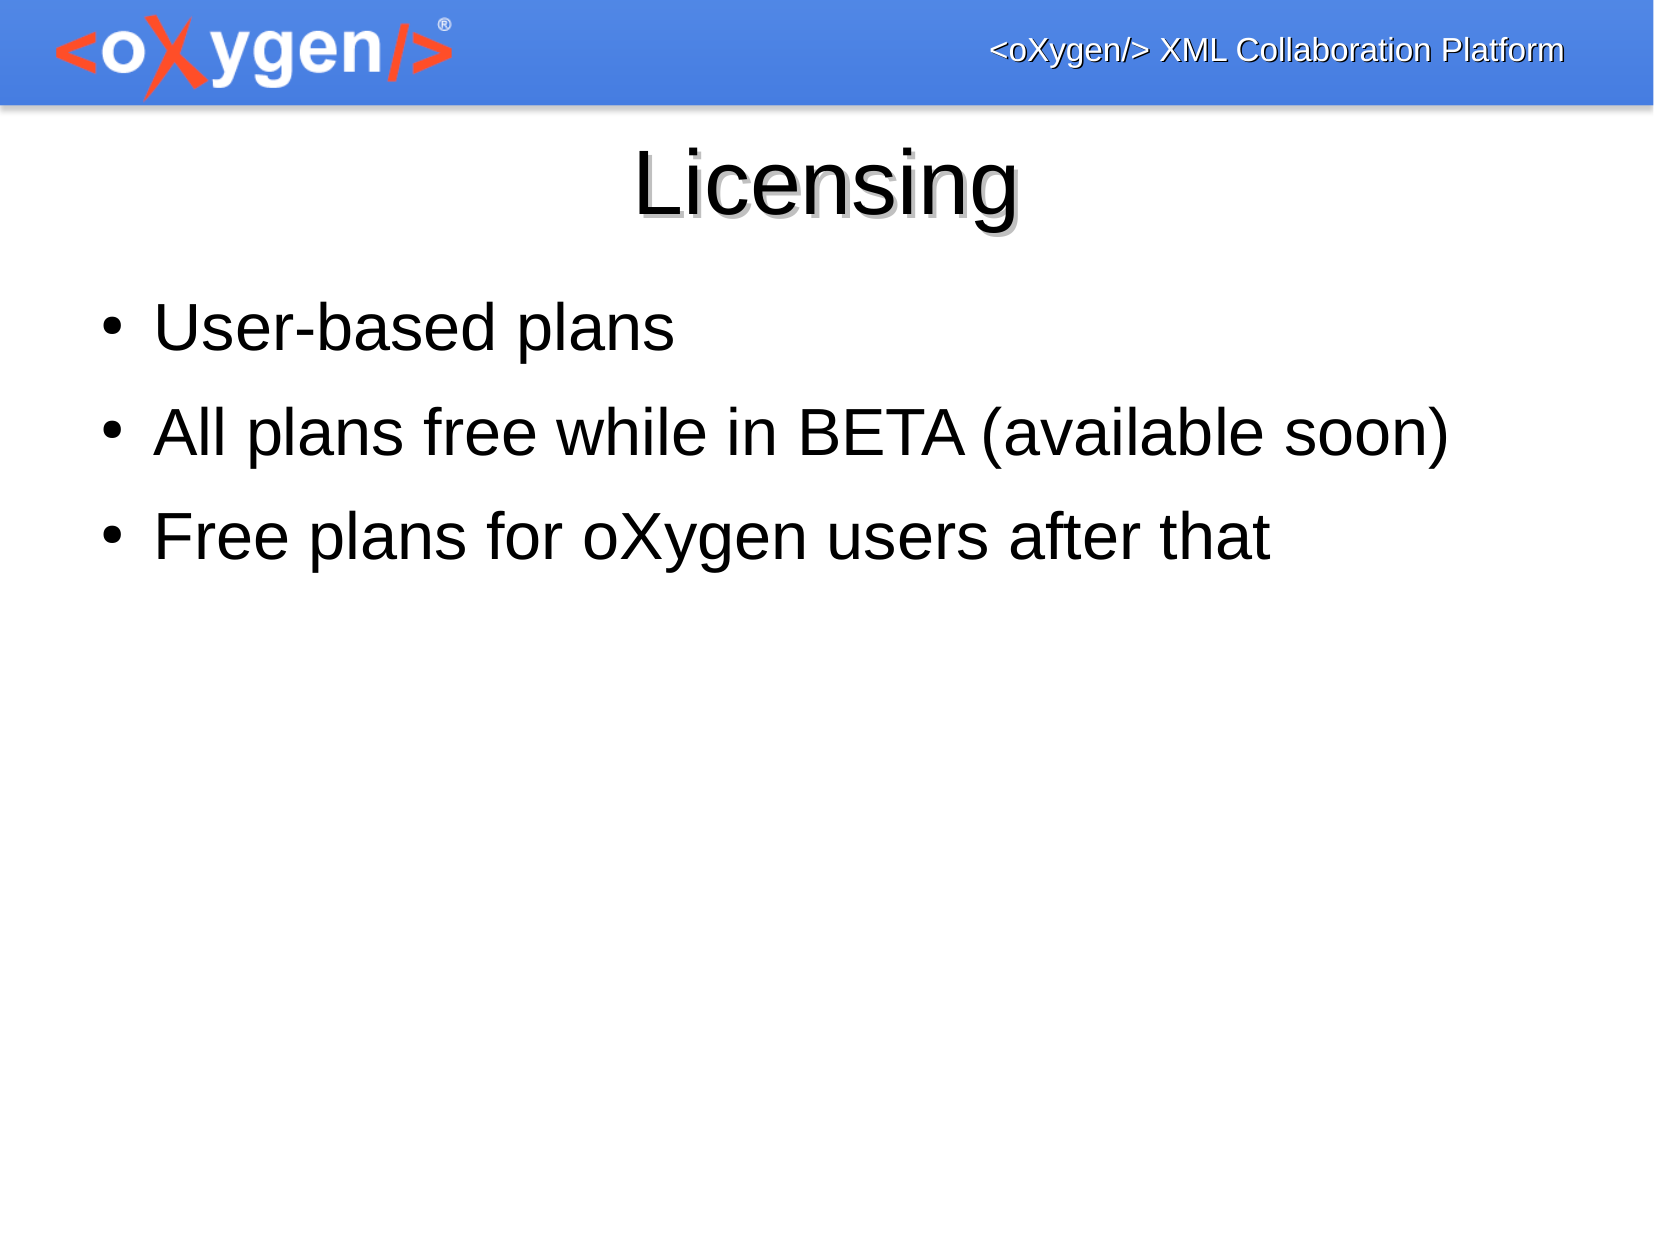

# Licensing
User-based plans
All plans free while in BETA (available soon)
Free plans for oXygen users after that